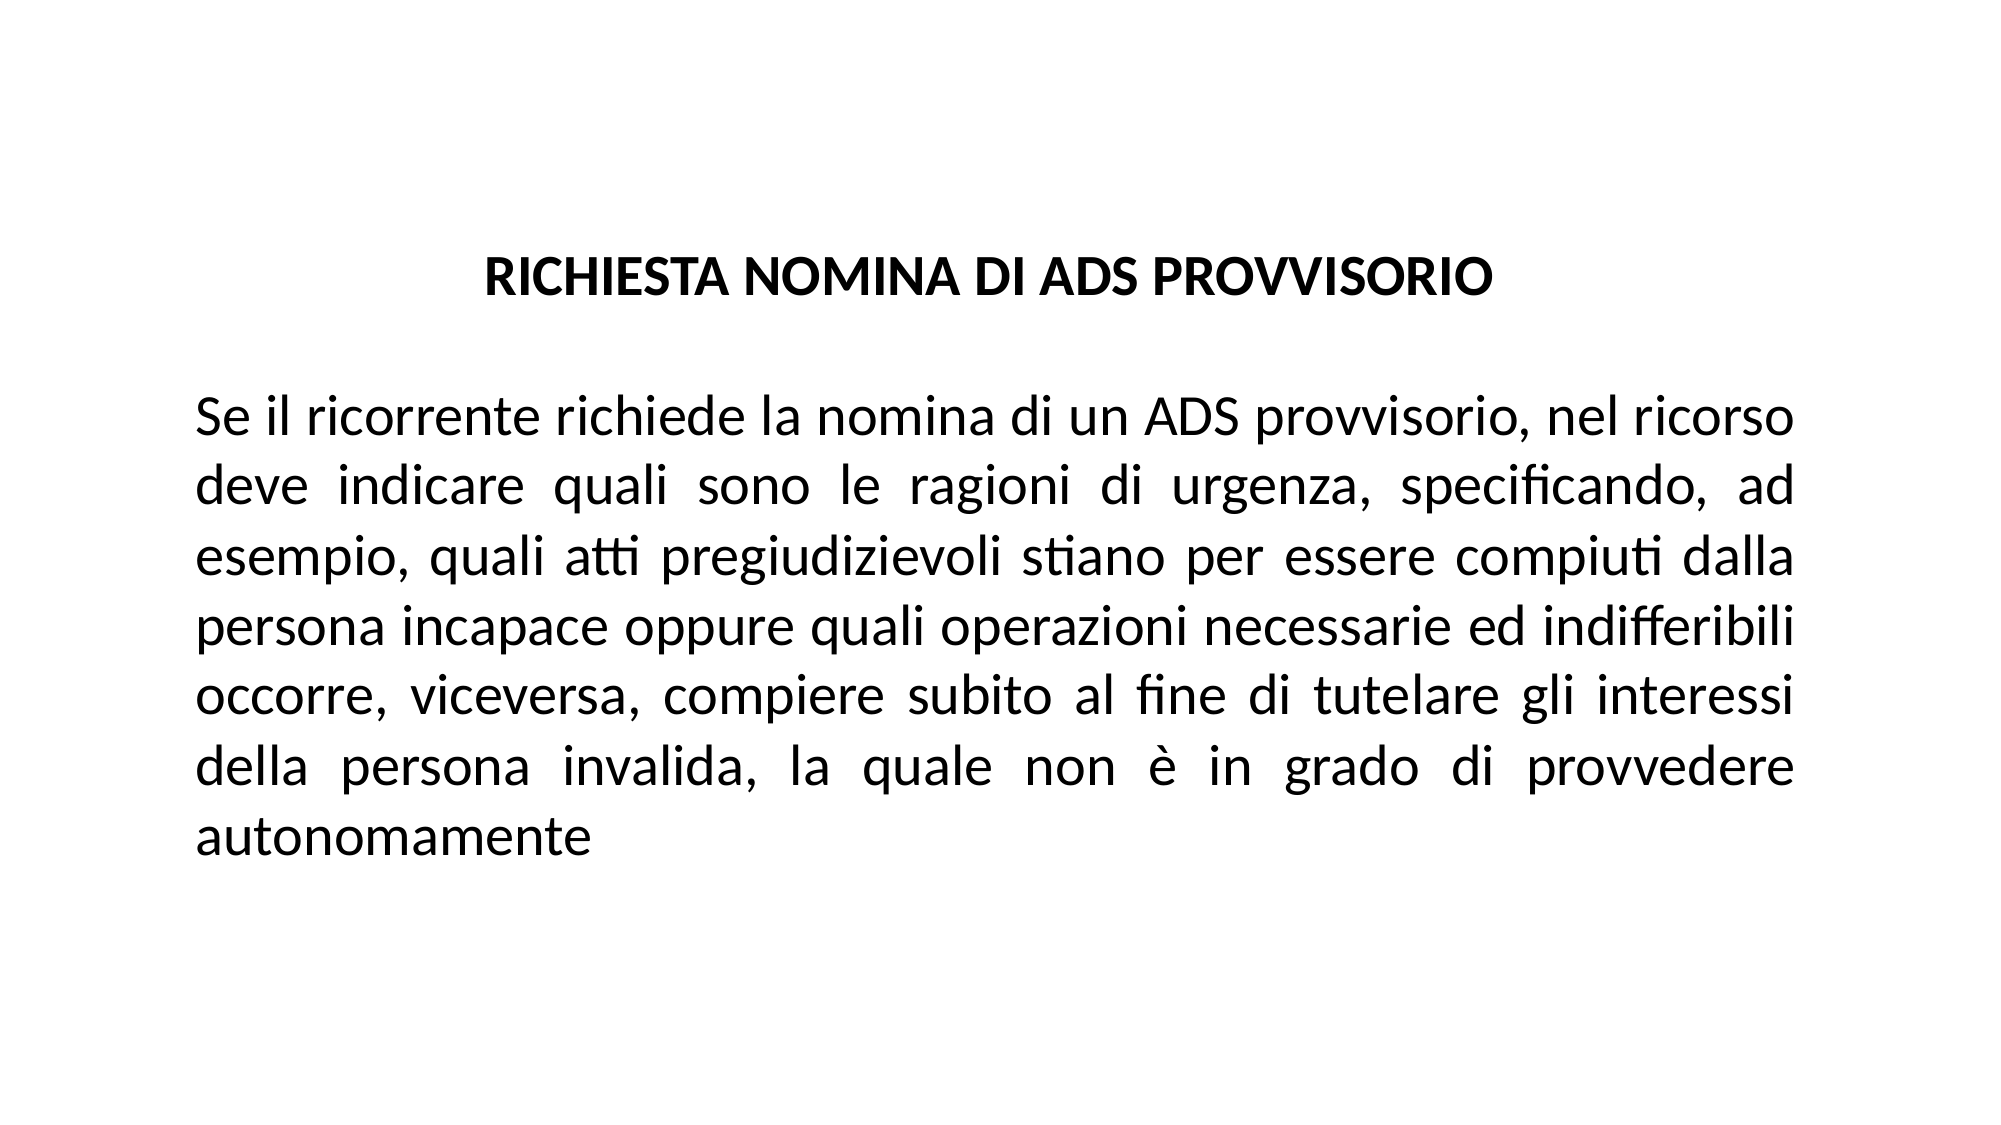

RICHIESTA NOMINA DI ADS PROVVISORIO
Se il ricorrente richiede la nomina di un ADS provvisorio, nel ricorso deve indicare quali sono le ragioni di urgenza, specificando, ad esempio, quali atti pregiudizievoli stiano per essere compiuti dalla persona incapace oppure quali operazioni necessarie ed indifferibili occorre, viceversa, compiere subito al fine di tutelare gli interessi della persona invalida, la quale non è in grado di provvedere autonomamente